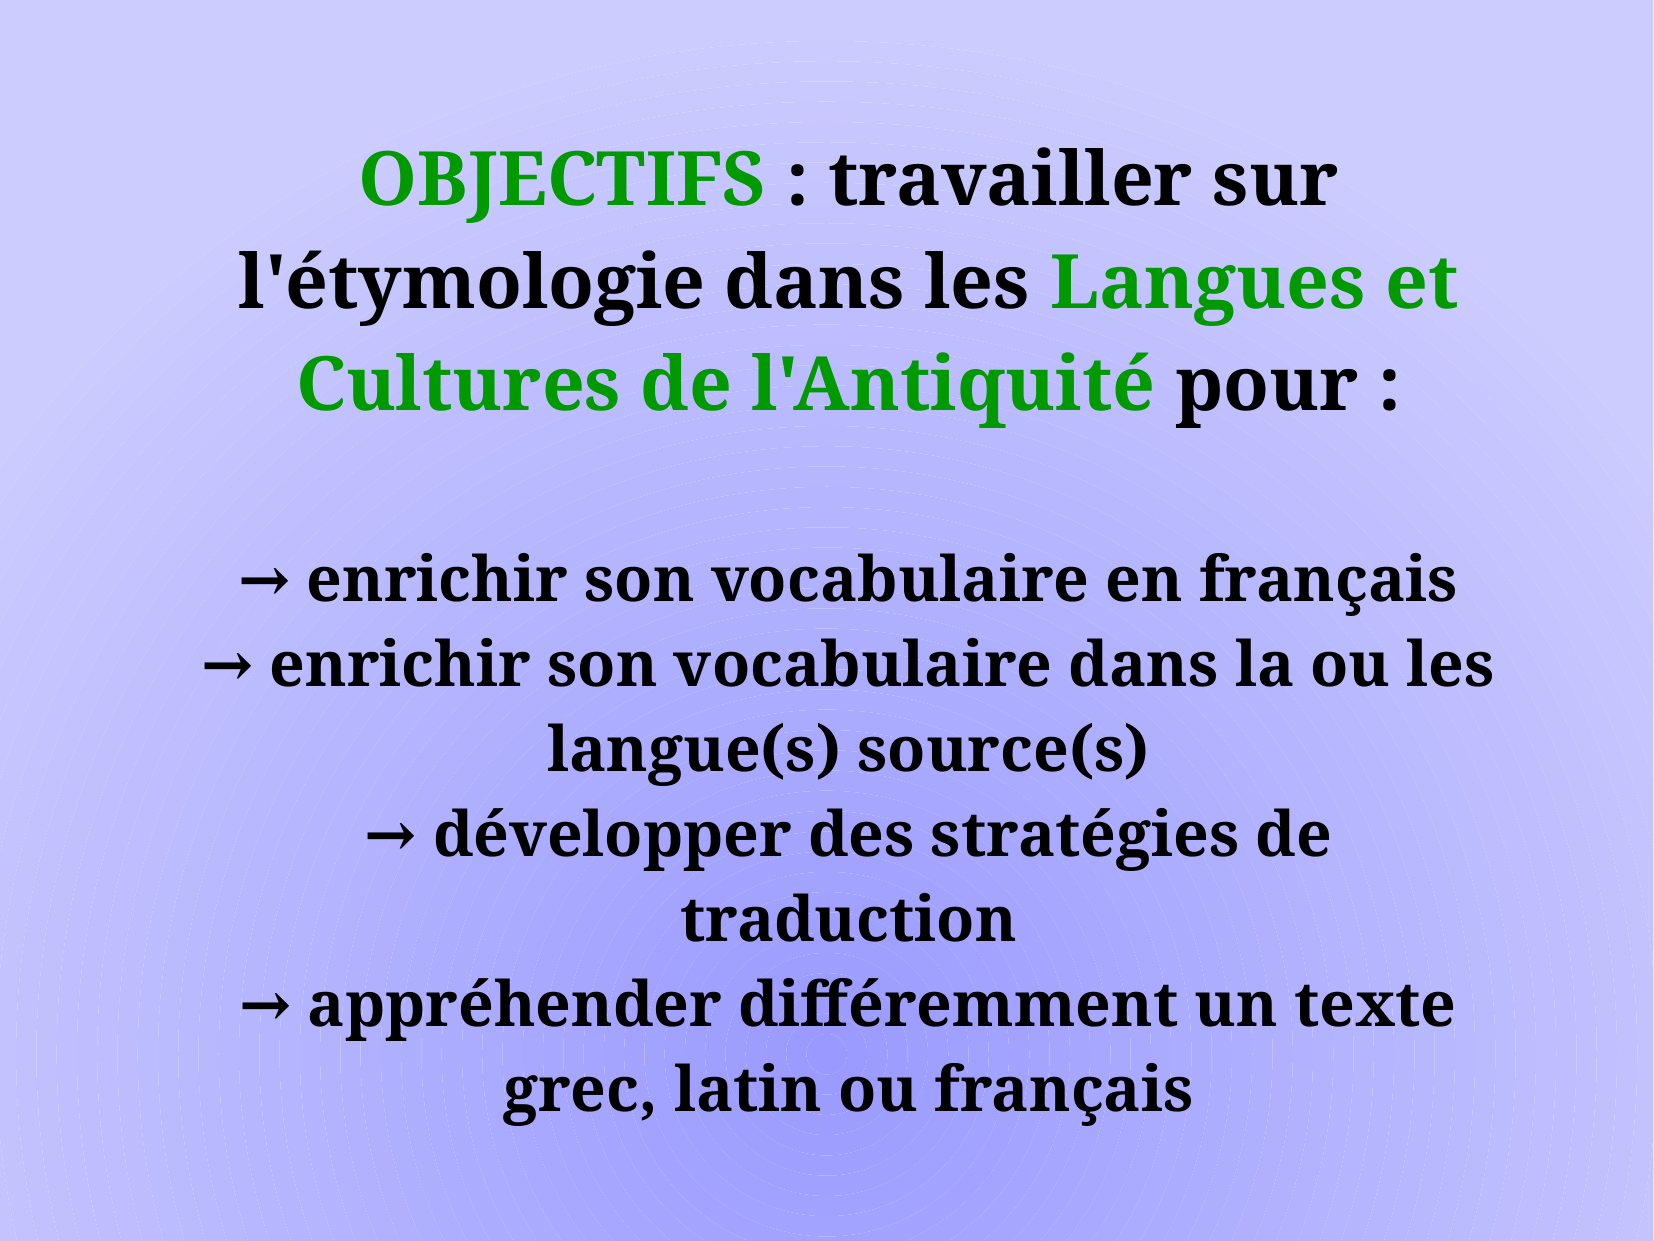

OBJECTIFS : travailler sur l'étymologie dans les Langues et Cultures de l'Antiquité pour :
→ enrichir son vocabulaire en français
→ enrichir son vocabulaire dans la ou les langue(s) source(s)
→ développer des stratégies de traduction
→ appréhender différemment un texte grec, latin ou français